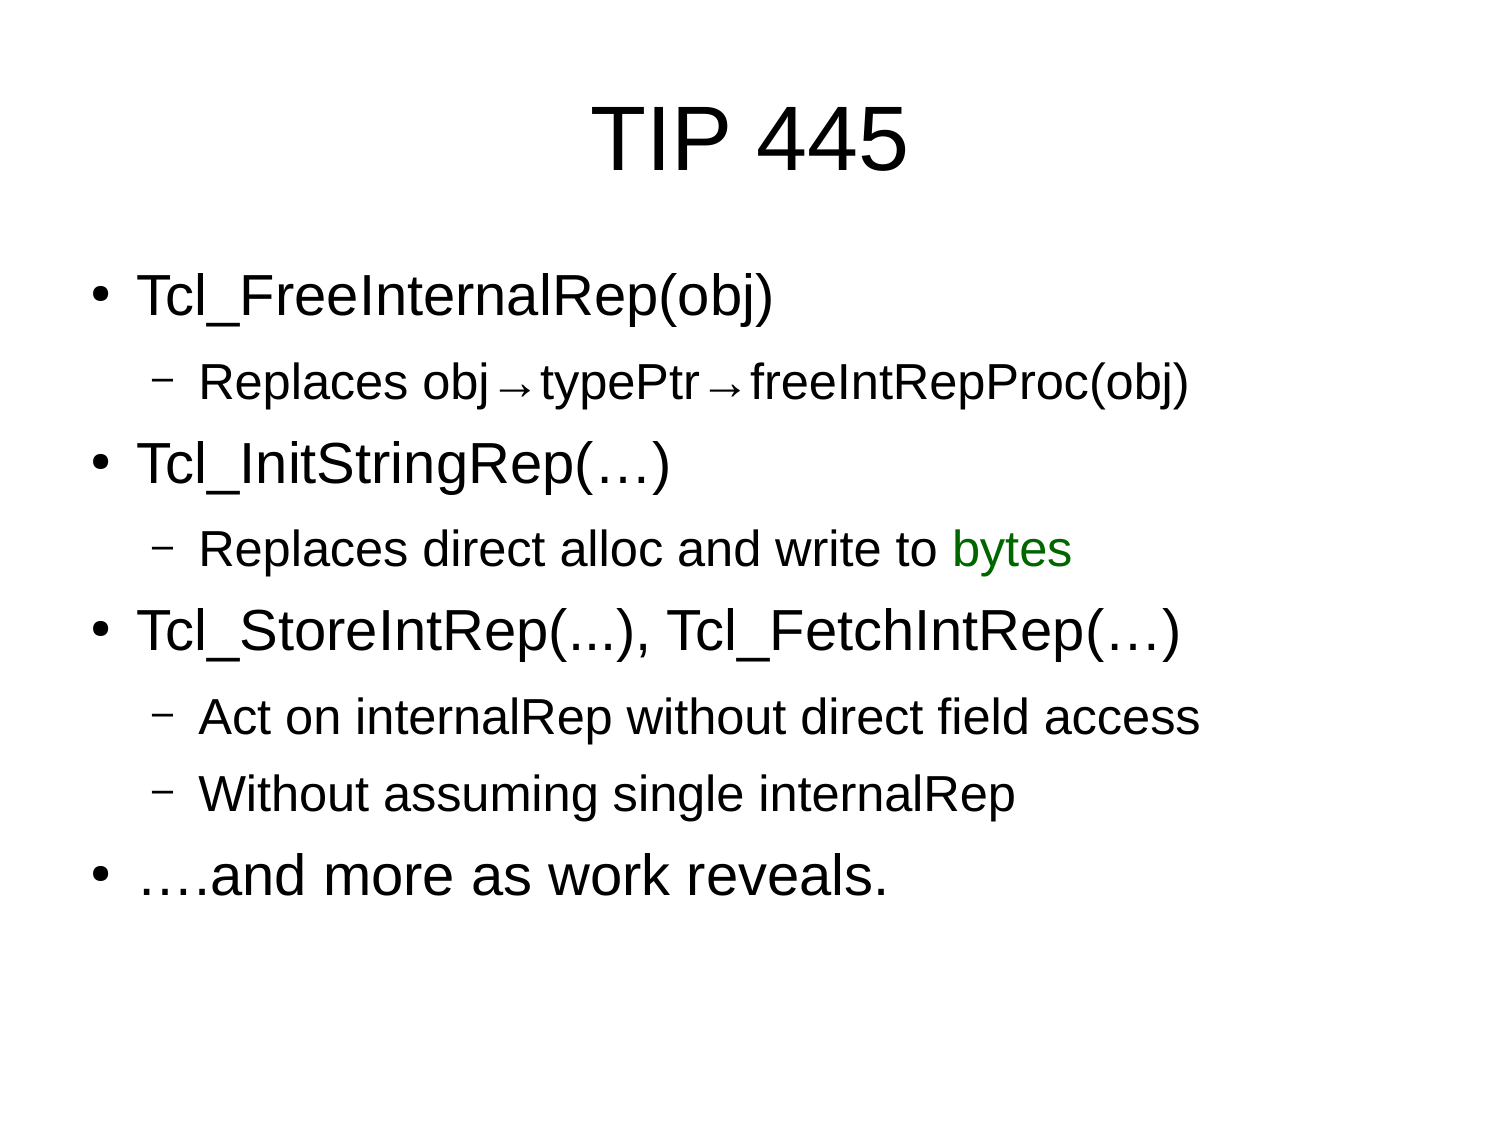

# TIP 445
Tcl_FreeInternalRep(obj)
Replaces obj→typePtr→freeIntRepProc(obj)
Tcl_InitStringRep(…)
Replaces direct alloc and write to bytes
Tcl_StoreIntRep(...), Tcl_FetchIntRep(…)
Act on internalRep without direct field access
Without assuming single internalRep
….and more as work reveals.